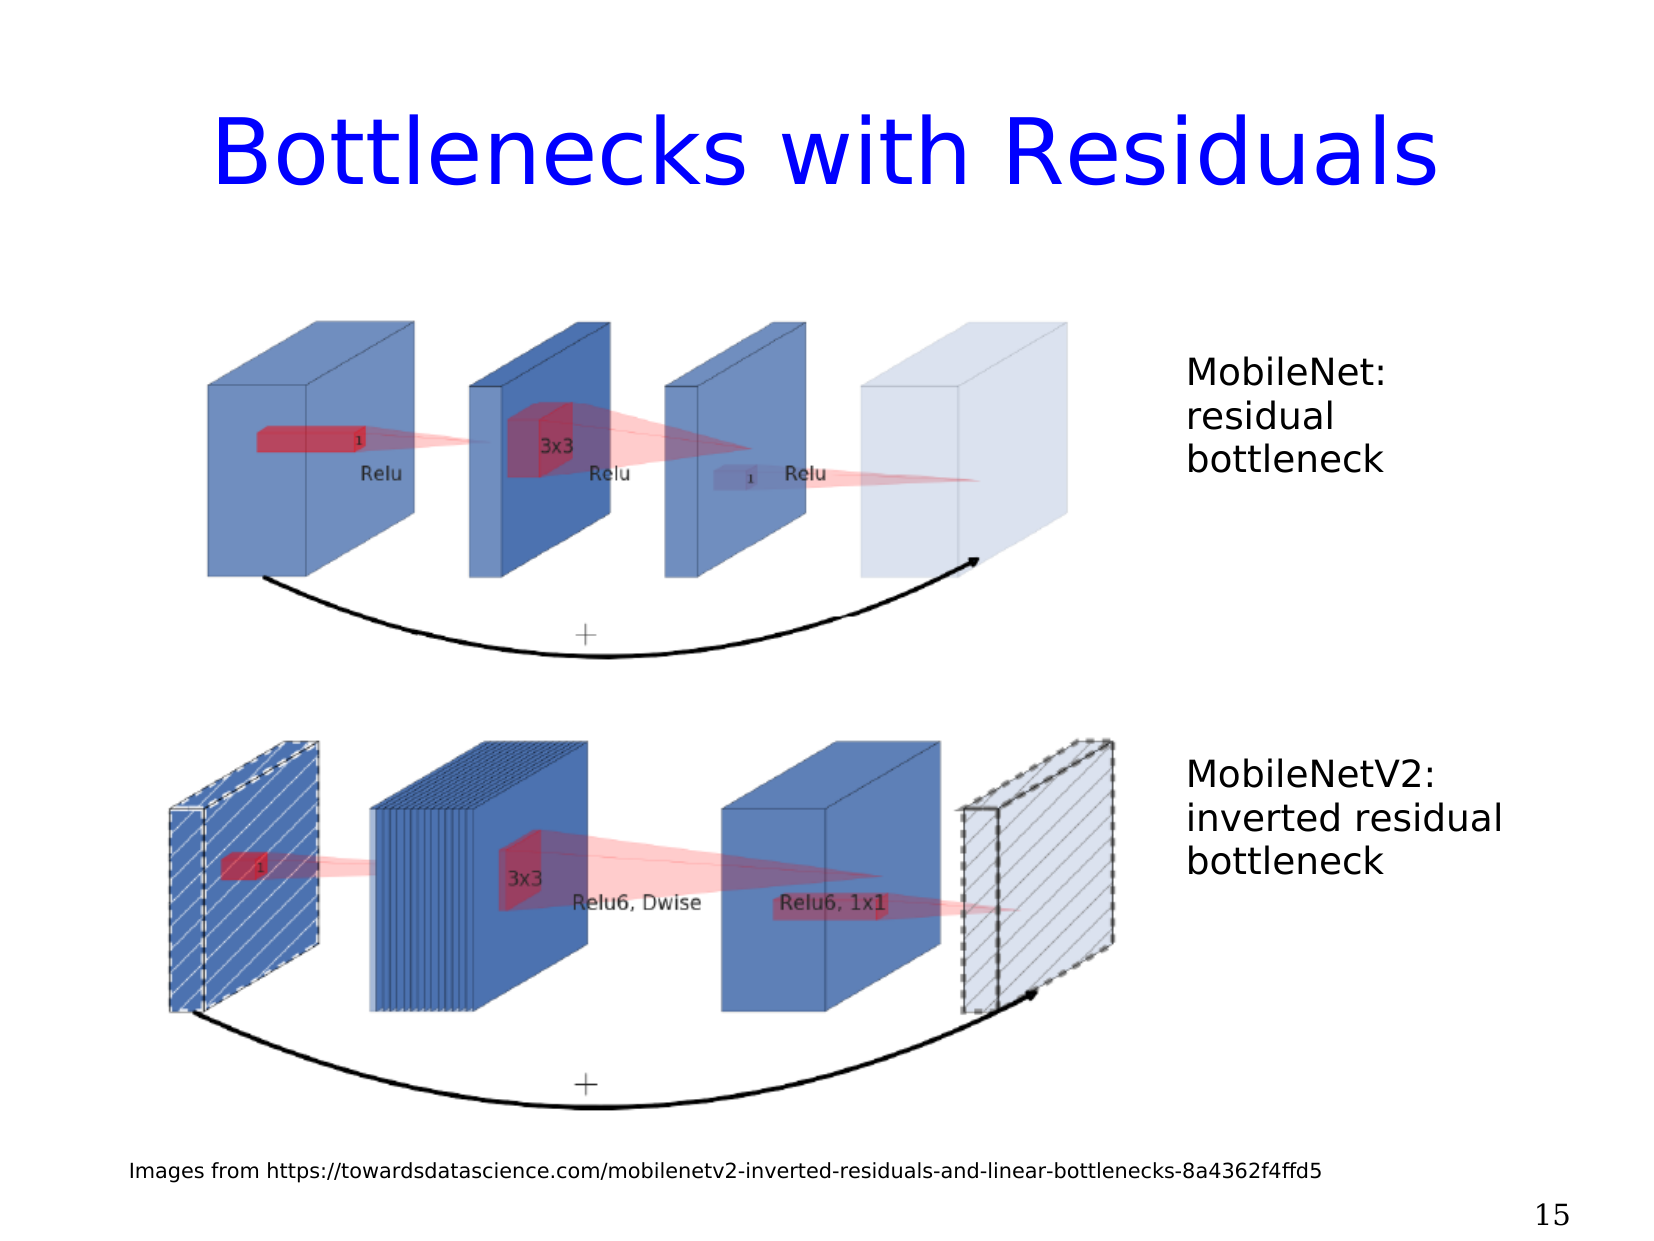

# Bottlenecks with Residuals
MobileNet: residual bottleneck
MobileNetV2: inverted residual bottleneck
Images from https://towardsdatascience.com/mobilenetv2-inverted-residuals-and-linear-bottlenecks-8a4362f4ffd5
15